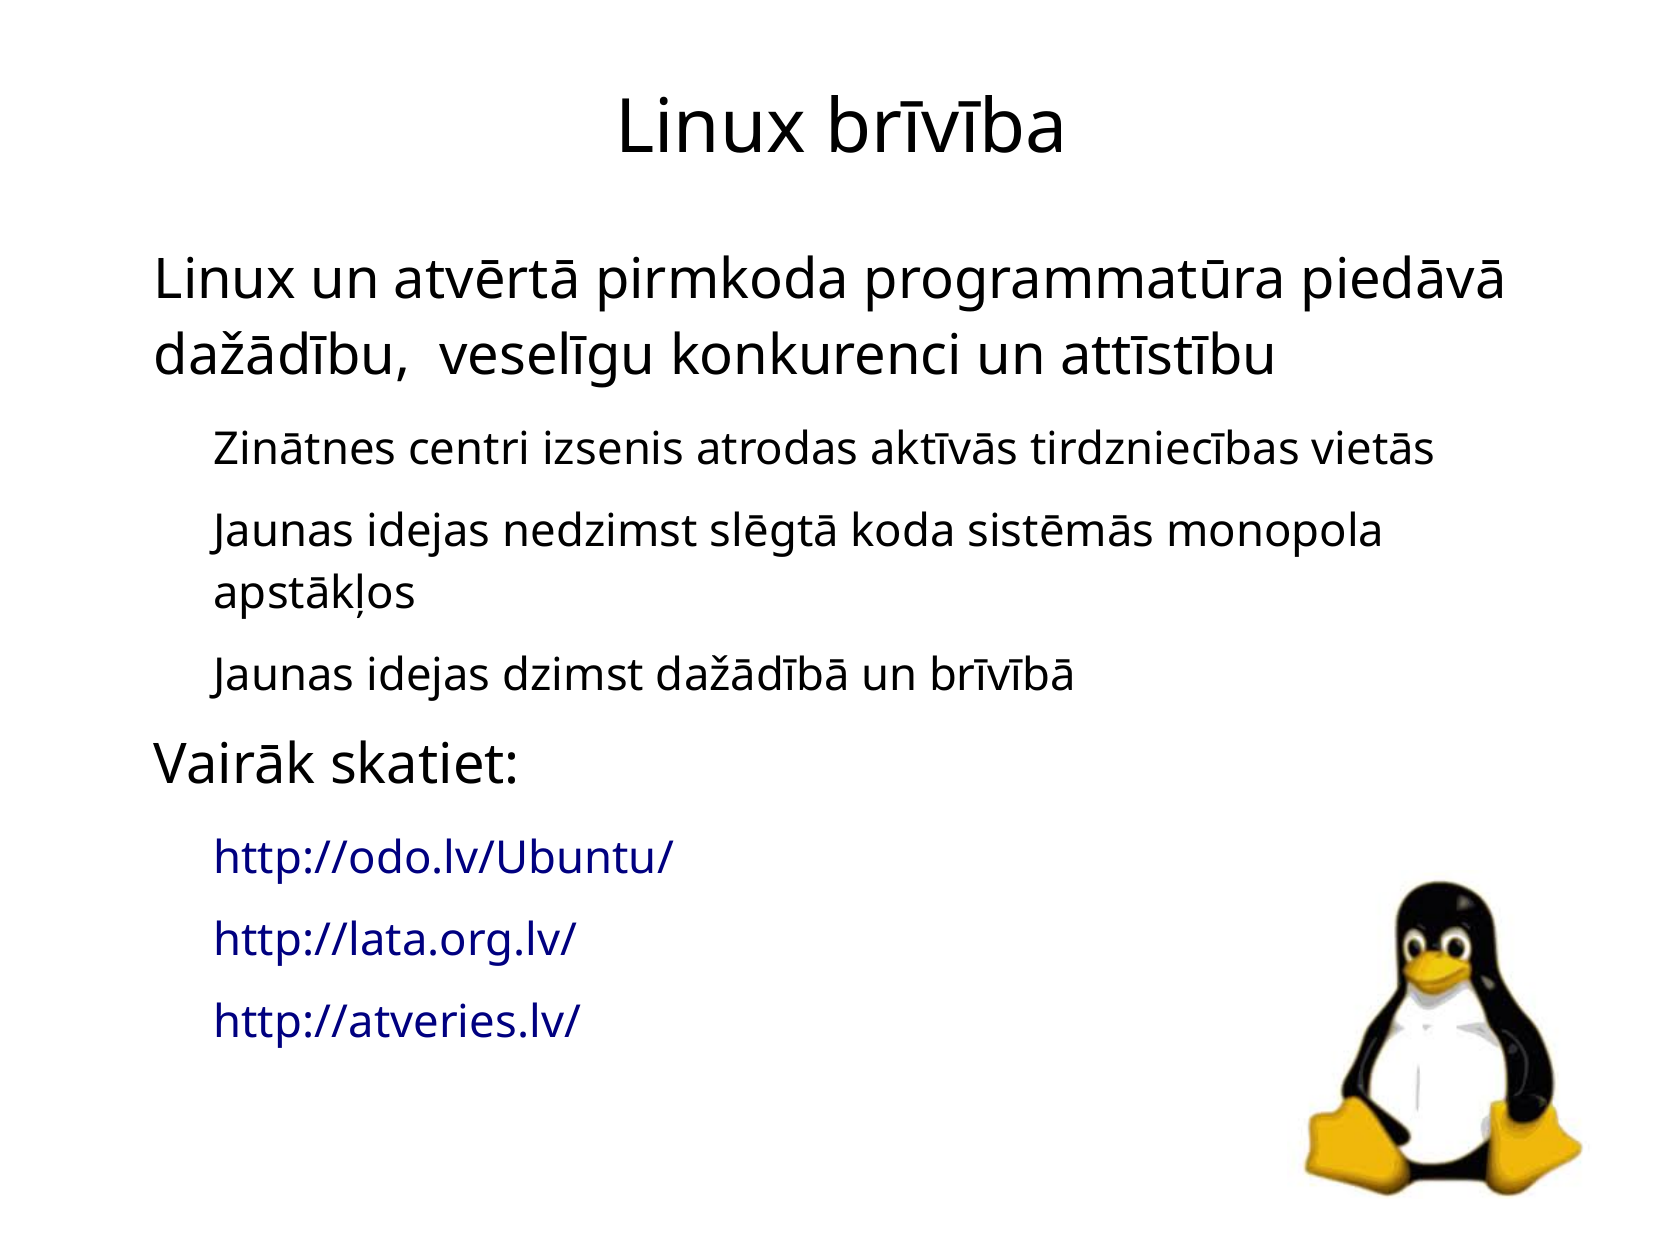

# Linux brīvība
Linux un atvērtā pirmkoda programmatūra piedāvā dažādību, veselīgu konkurenci un attīstību
Zinātnes centri izsenis atrodas aktīvās tirdzniecības vietās
Jaunas idejas nedzimst slēgtā koda sistēmās monopola apstākļos
Jaunas idejas dzimst dažādībā un brīvībā
Vairāk skatiet:
http://odo.lv/Ubuntu/
http://lata.org.lv/
http://atveries.lv/